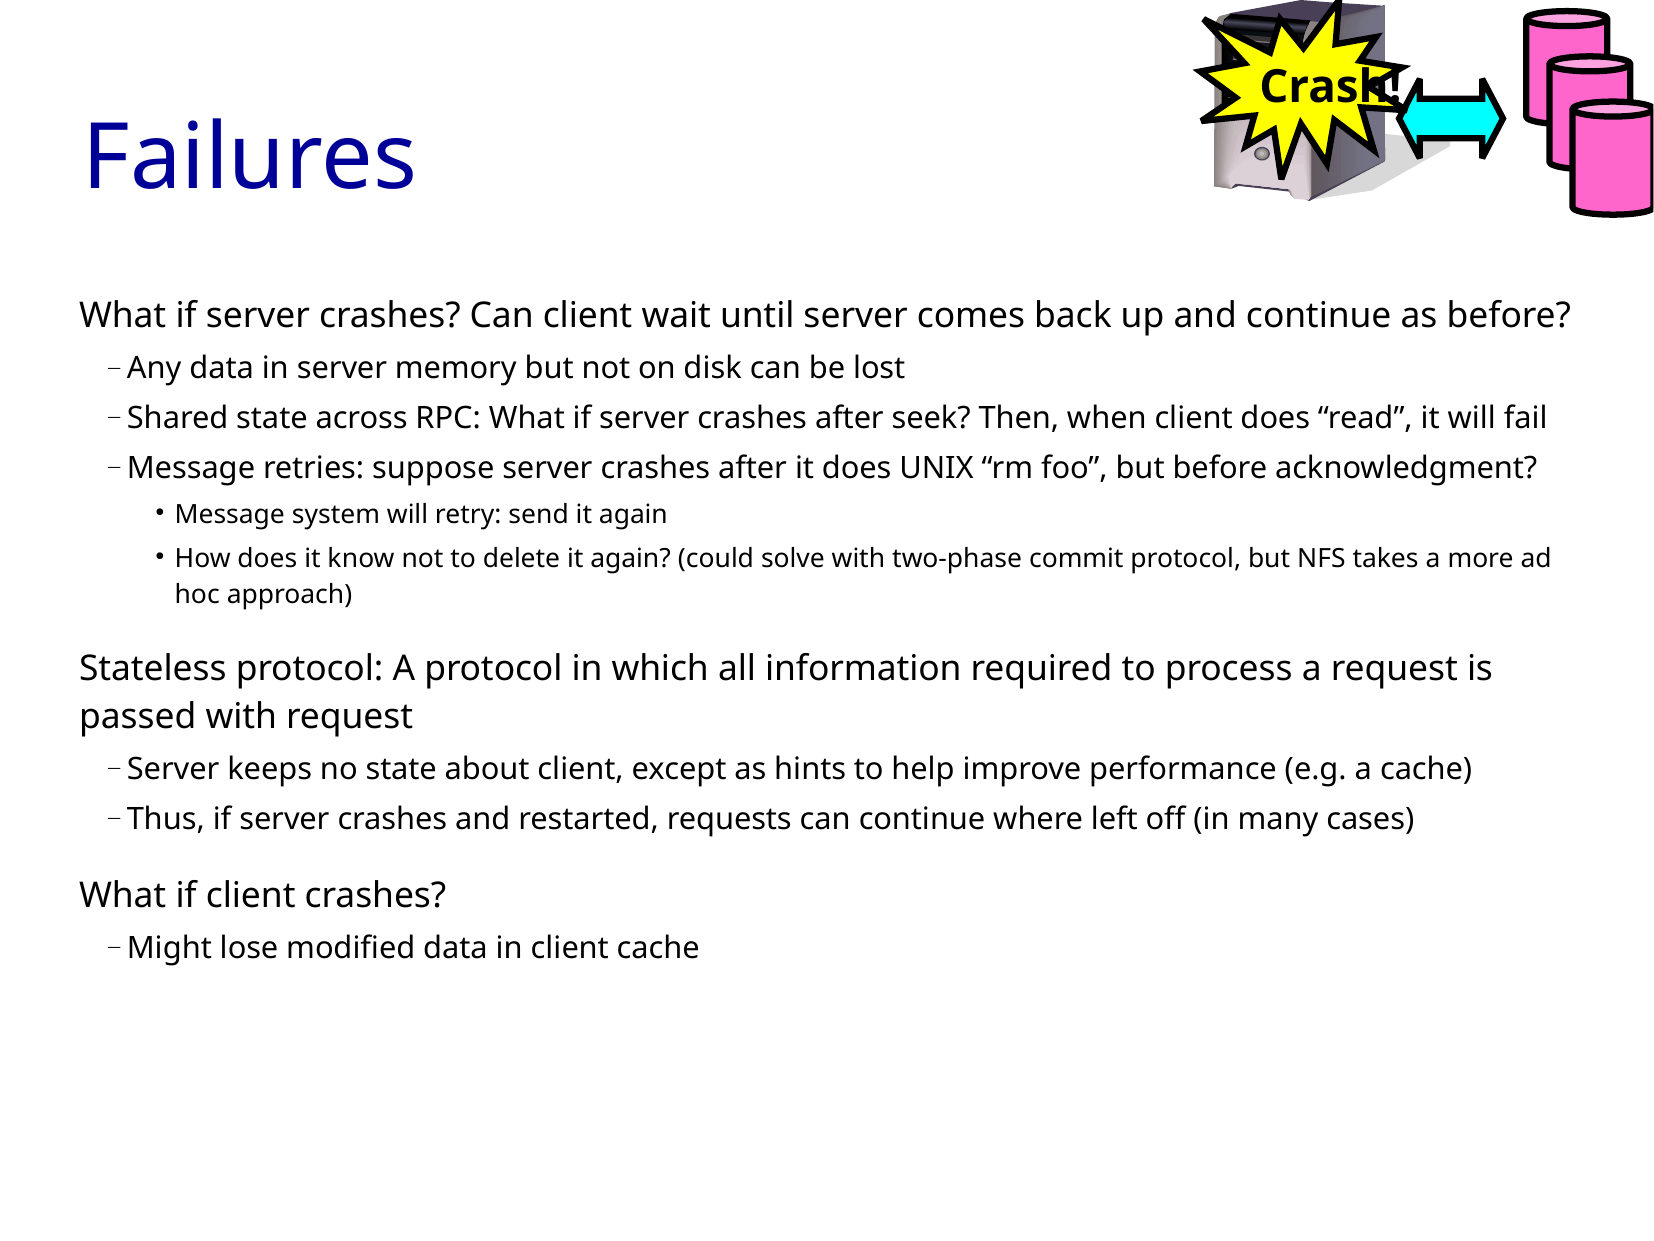

Crash!
# Failures
What if server crashes? Can client wait until server comes back up and continue as before?
Any data in server memory but not on disk can be lost
Shared state across RPC: What if server crashes after seek? Then, when client does “read”, it will fail
Message retries: suppose server crashes after it does UNIX “rm foo”, but before acknowledgment?
Message system will retry: send it again
How does it know not to delete it again? (could solve with two-phase commit protocol, but NFS takes a more ad hoc approach)
Stateless protocol: A protocol in which all information required to process a request is passed with request
Server keeps no state about client, except as hints to help improve performance (e.g. a cache)
Thus, if server crashes and restarted, requests can continue where left off (in many cases)
What if client crashes?
Might lose modified data in client cache